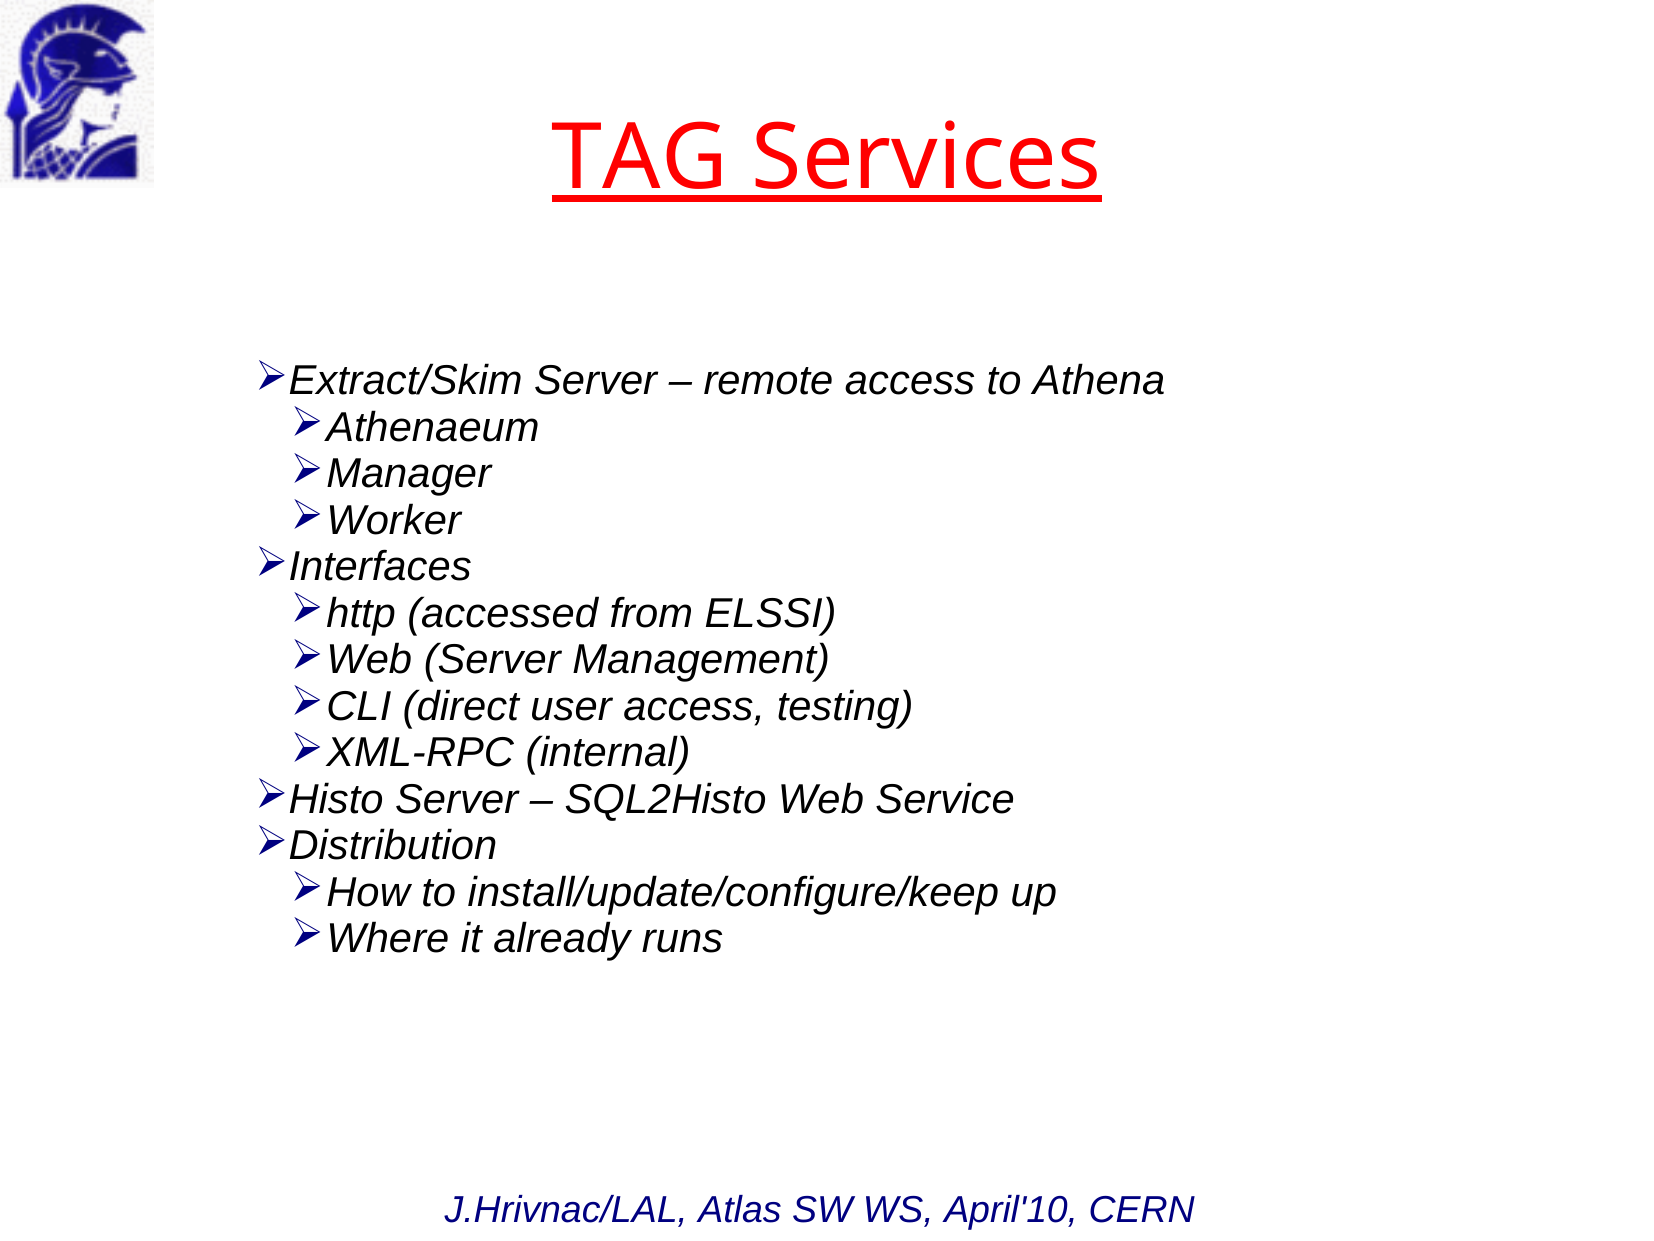

# TAG Services
Extract/Skim Server – remote access to Athena
Athenaeum
Manager
Worker
Interfaces
http (accessed from ELSSI)
Web (Server Management)
CLI (direct user access, testing)
XML-RPC (internal)
Histo Server – SQL2Histo Web Service
Distribution
How to install/update/configure/keep up
Where it already runs
J.Hrivnac/LAL, Atlas SW WS, April'10, CERN